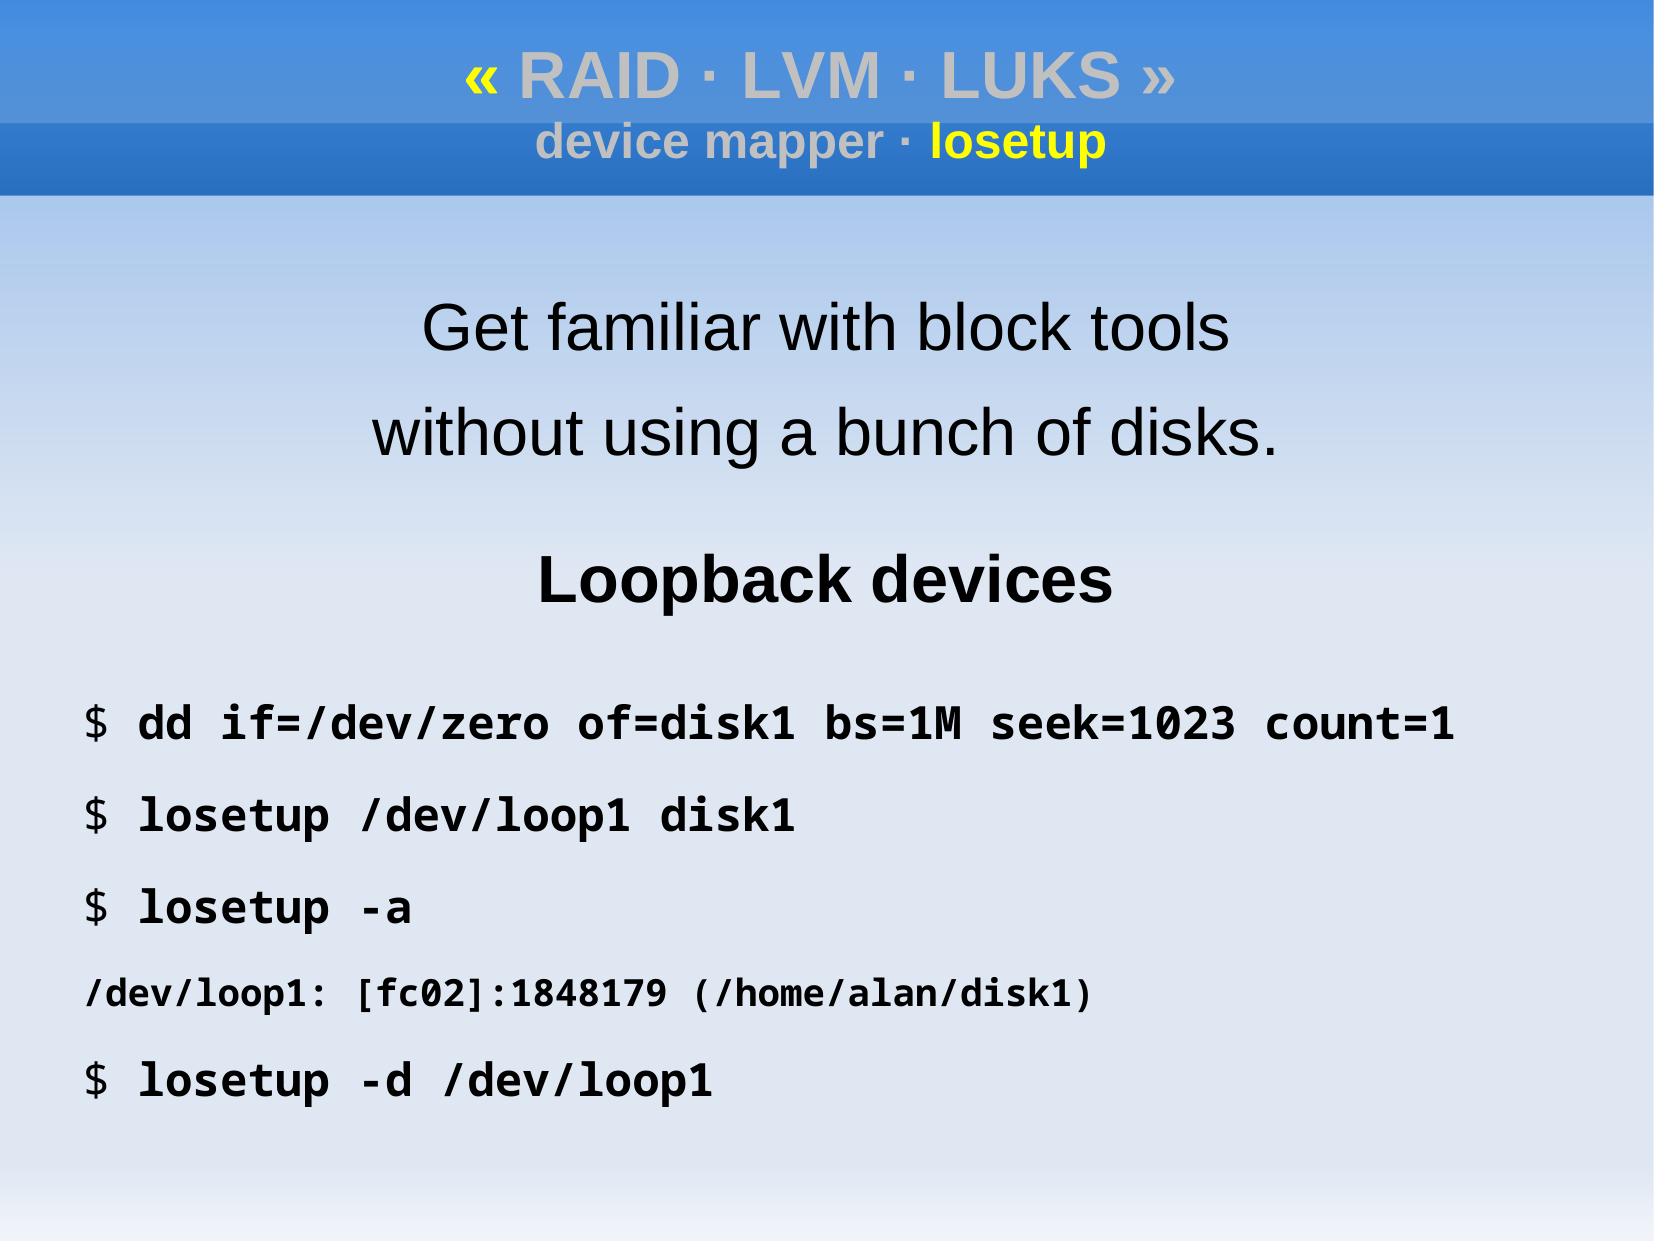

# « RAID · LVM · LUKS » device mapper · losetup
Get familiar with block tools
without using a bunch of disks.
Loopback devices
$ dd if=/dev/zero of=disk1 bs=1M seek=1023 count=1
$ losetup /dev/loop1 disk1
$ losetup -a
/dev/loop1: [fc02]:1848179 (/home/alan/disk1)
$ losetup -d /dev/loop1